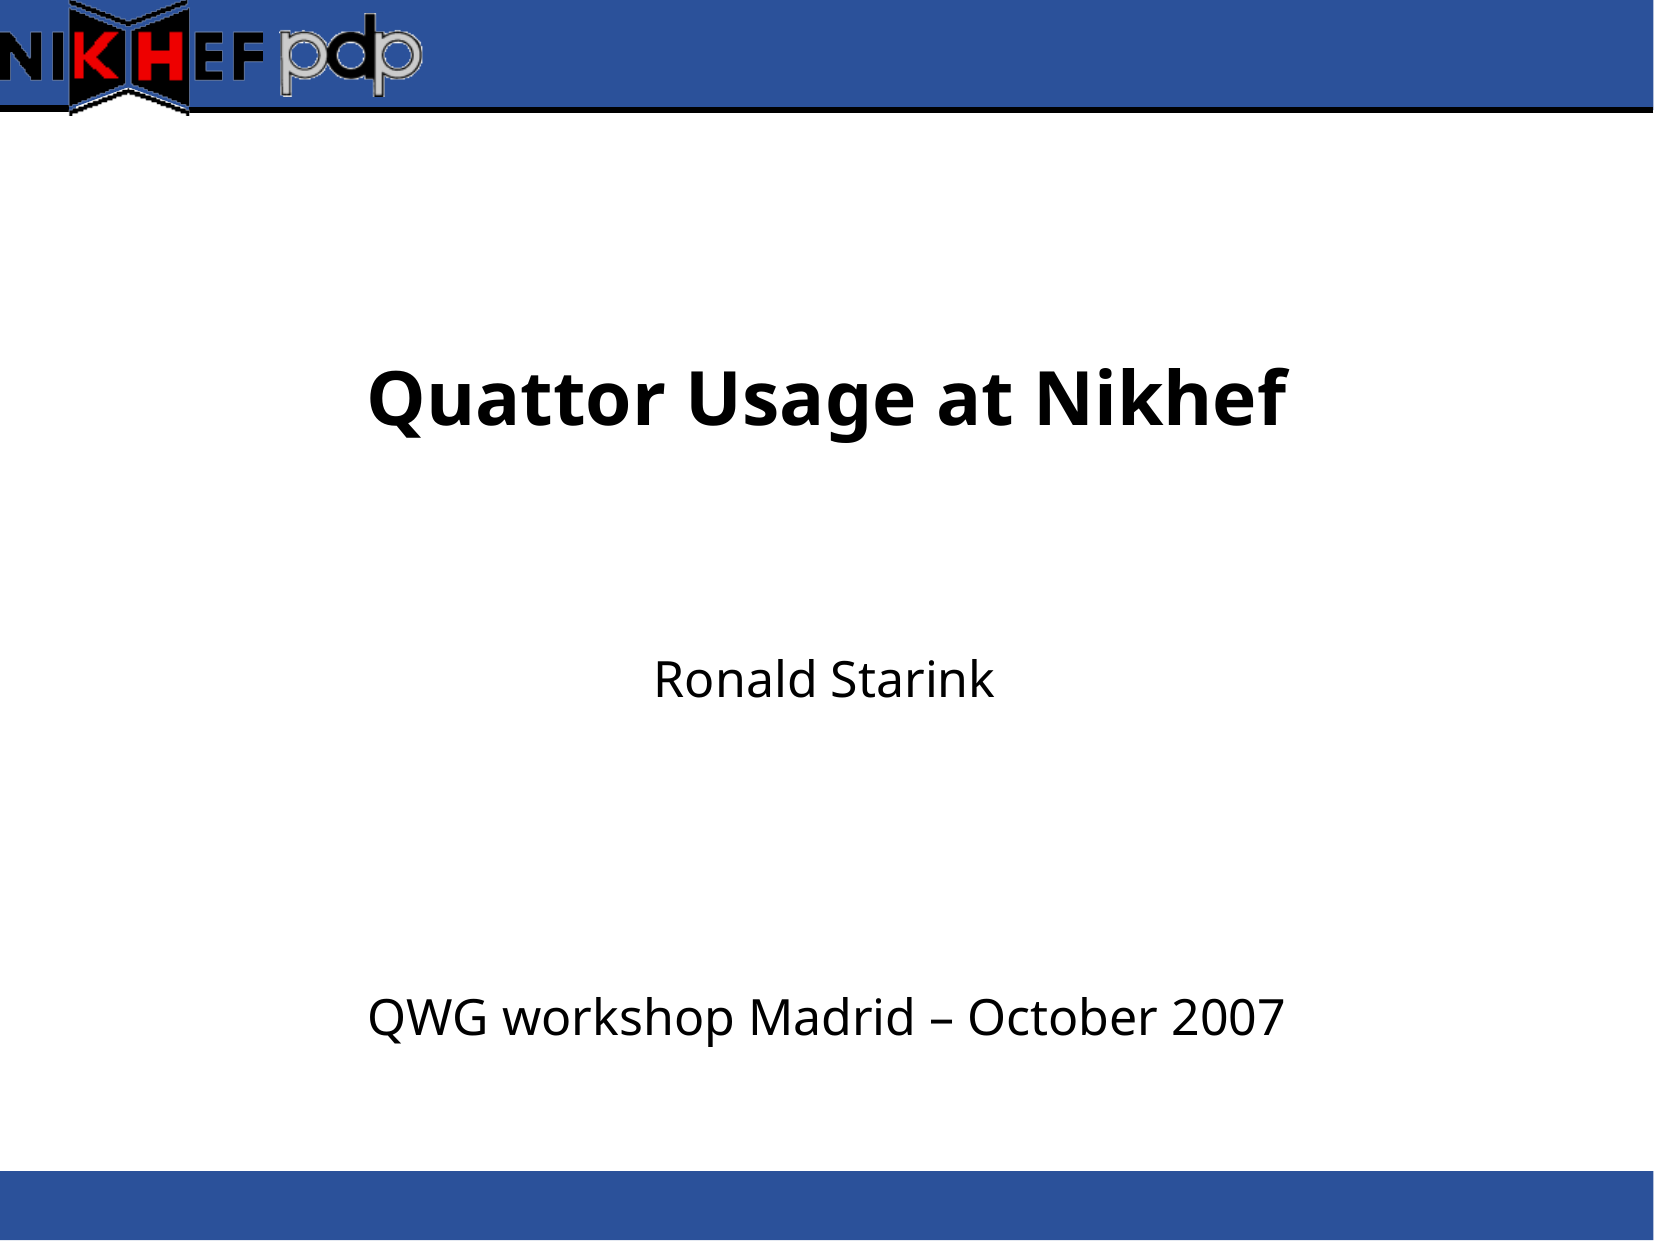

Quattor Usage at Nikhef
Ronald Starink
QWG workshop Madrid – October 2007